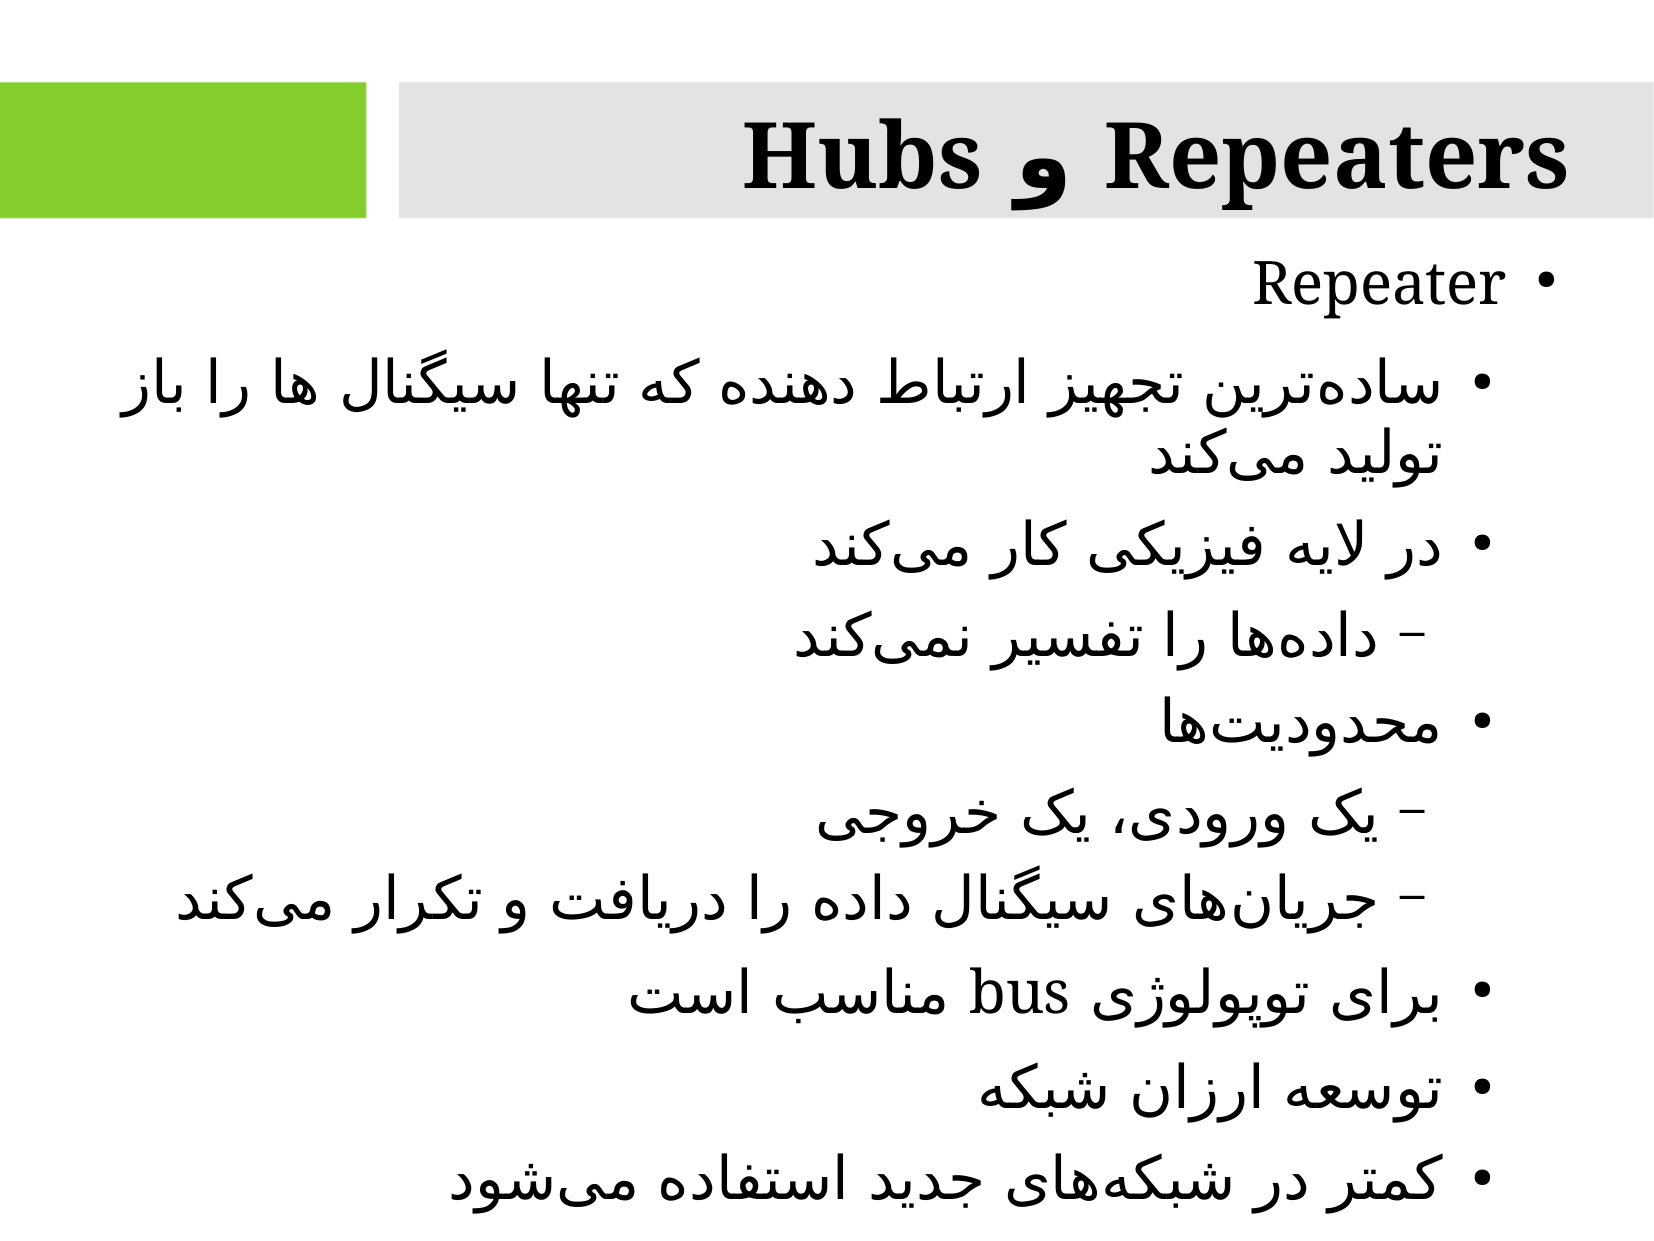

# Repeaters و Hubs
Repeater
ساده‌ترین تجهیز ارتباط دهنده که تنها سیگنال ها را باز تولید می‌کند
در لایه فیزیکی کار می‌کند
داده‌ها را تفسیر نمی‌کند
محدودیت‌ها
یک ورودی، یک خروجی
جریان‌های سیگنال داده را دریافت و تکرار می‌کند
برای توپولوژی bus مناسب است
توسعه ارزان شبکه
کمتر در شبکه‌های جدید استفاده می‌شود